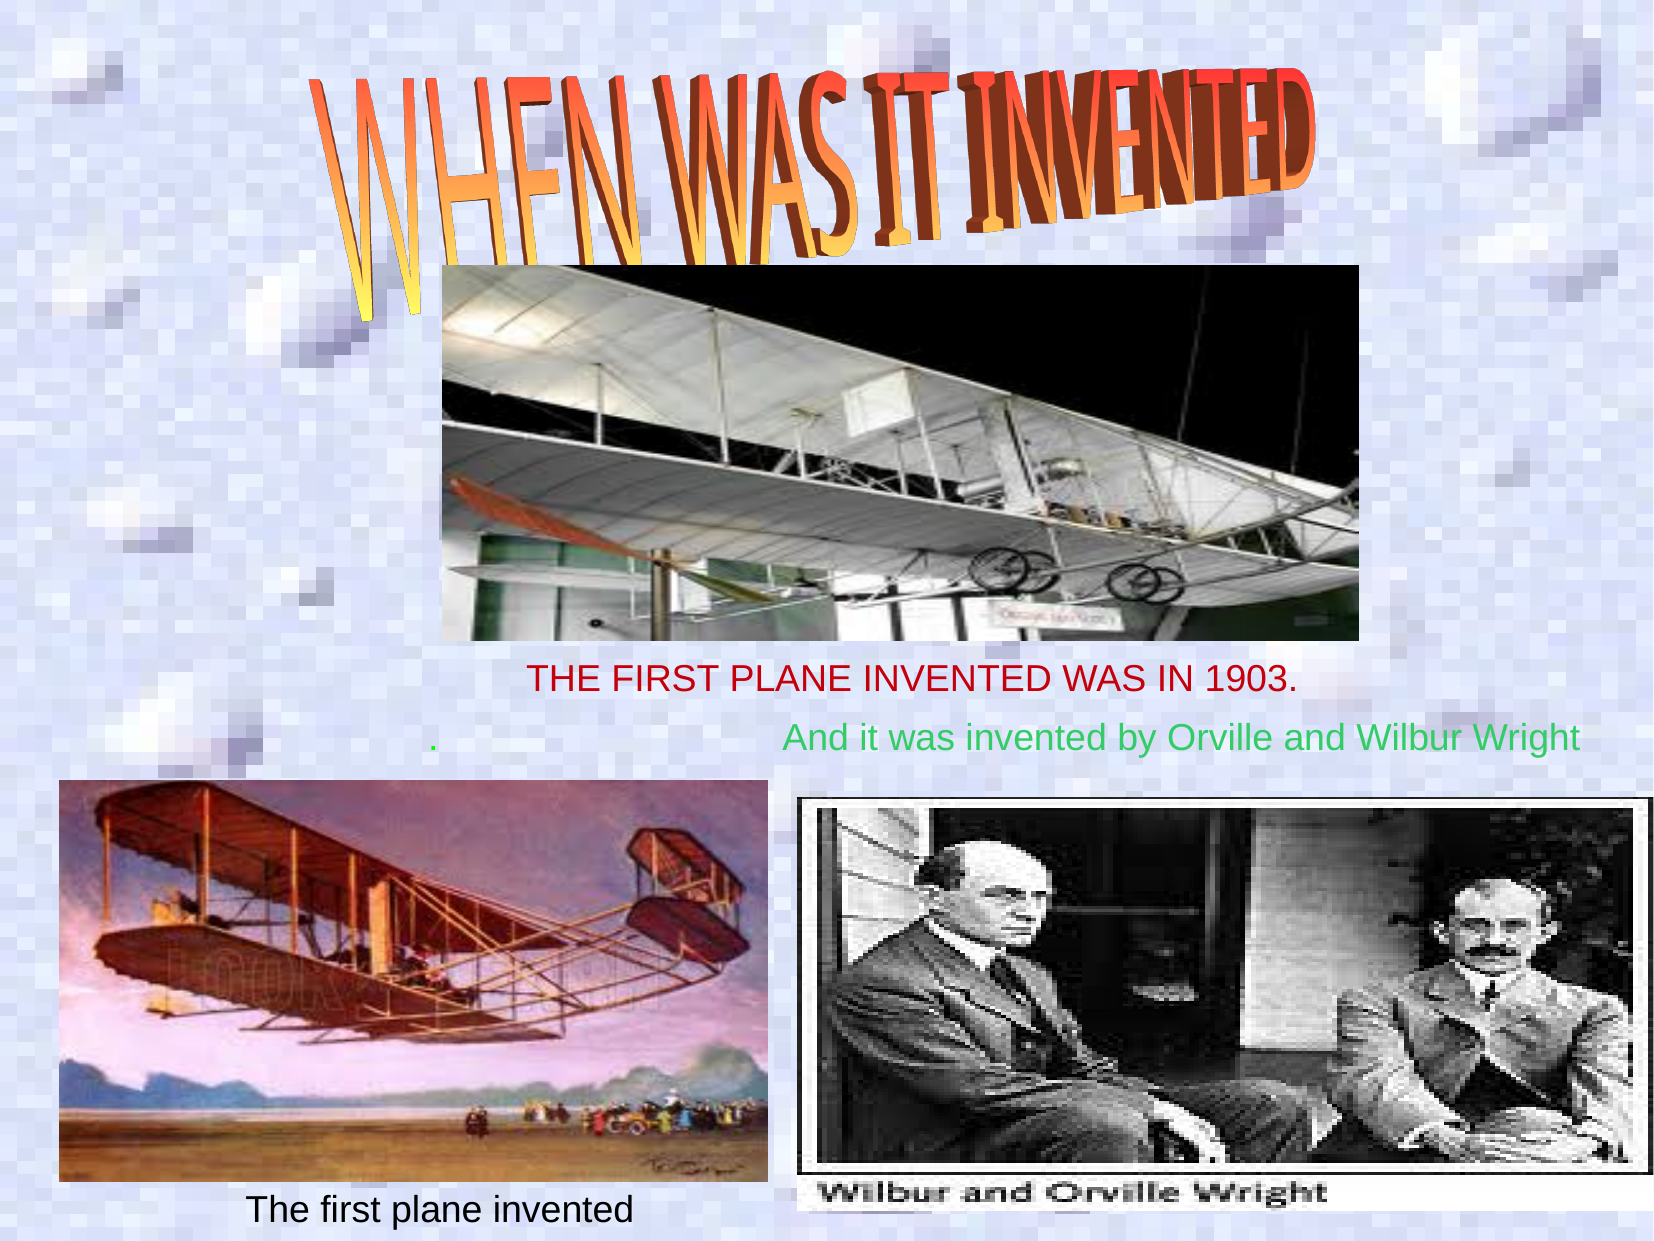

WHEN WAS IT INVENTED
THE FIRST PLANE INVENTED WAS IN 1903.
.
And it was invented by Orville and Wilbur Wright
The first plane invented